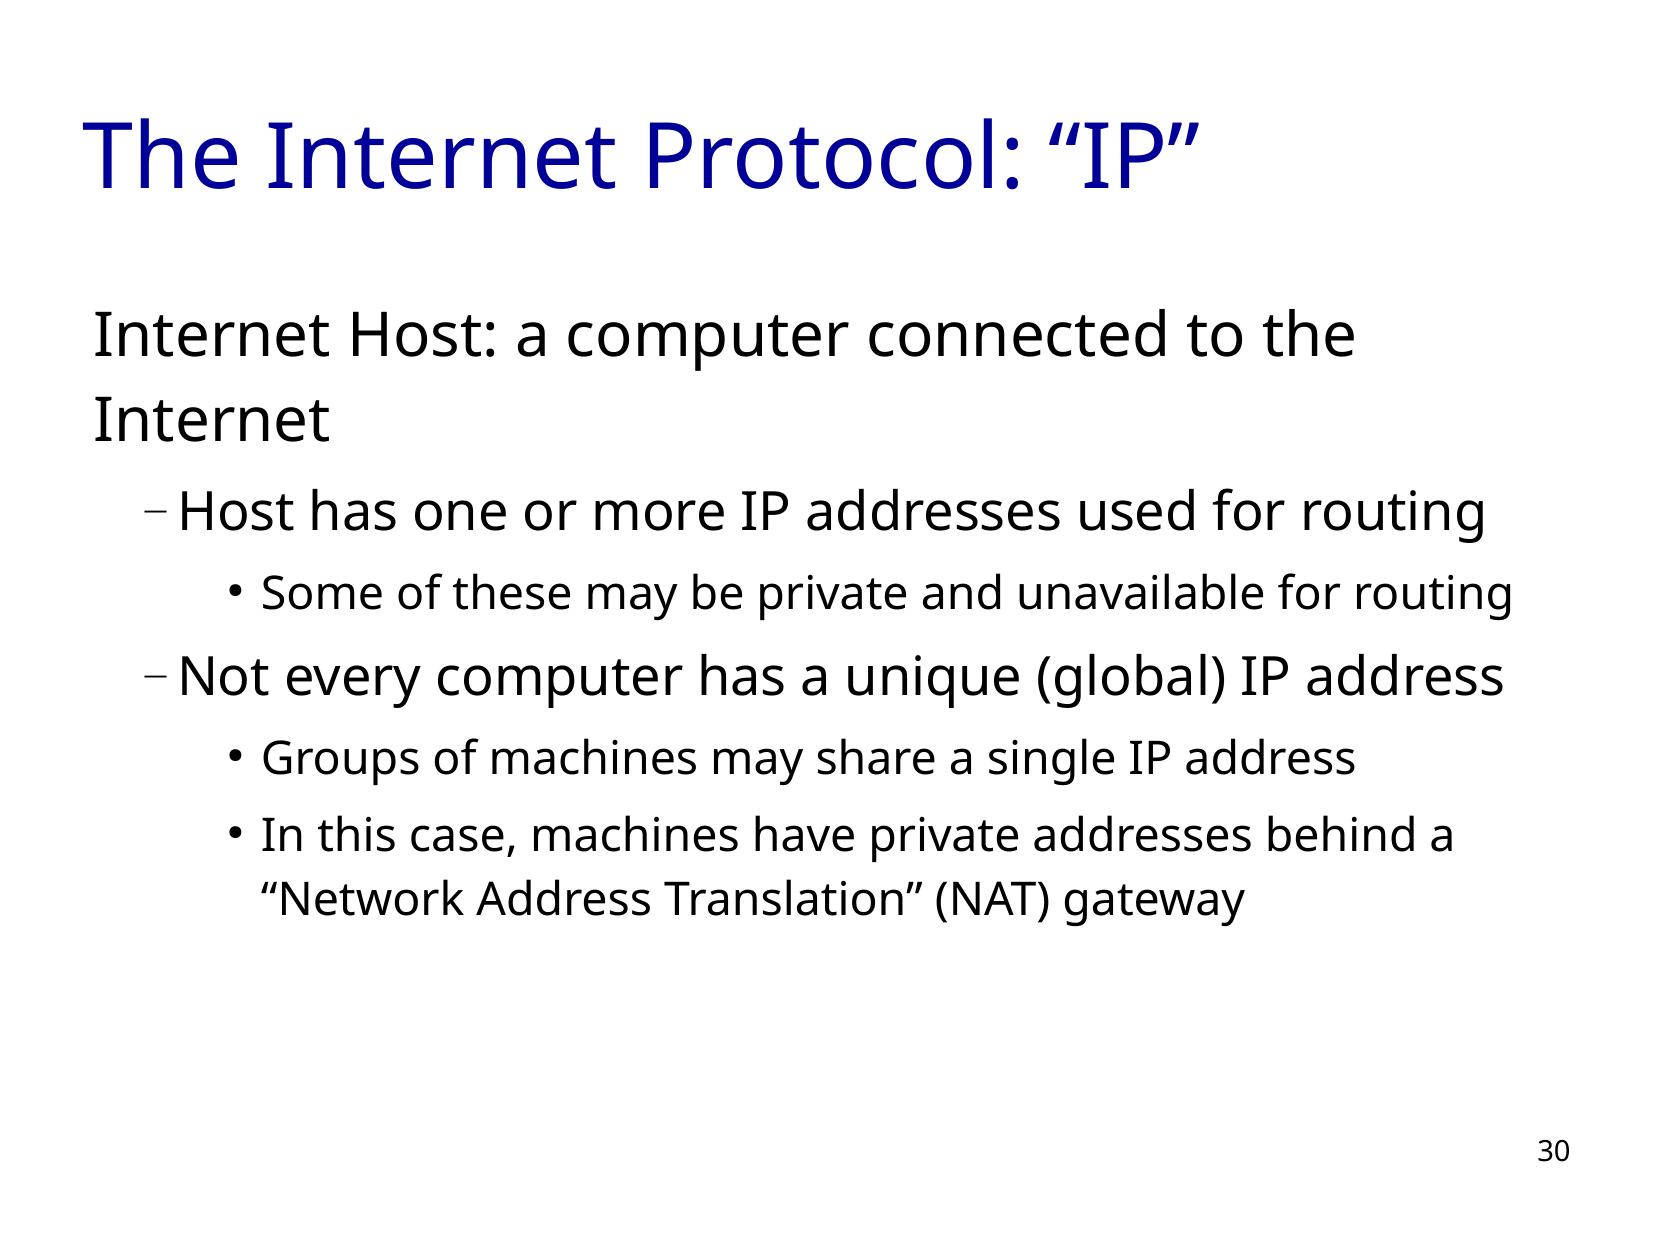

# The Internet Protocol: “IP”
Internet Host: a computer connected to the Internet
Host has one or more IP addresses used for routing
Some of these may be private and unavailable for routing
Not every computer has a unique (global) IP address
Groups of machines may share a single IP address
In this case, machines have private addresses behind a “Network Address Translation” (NAT) gateway
30